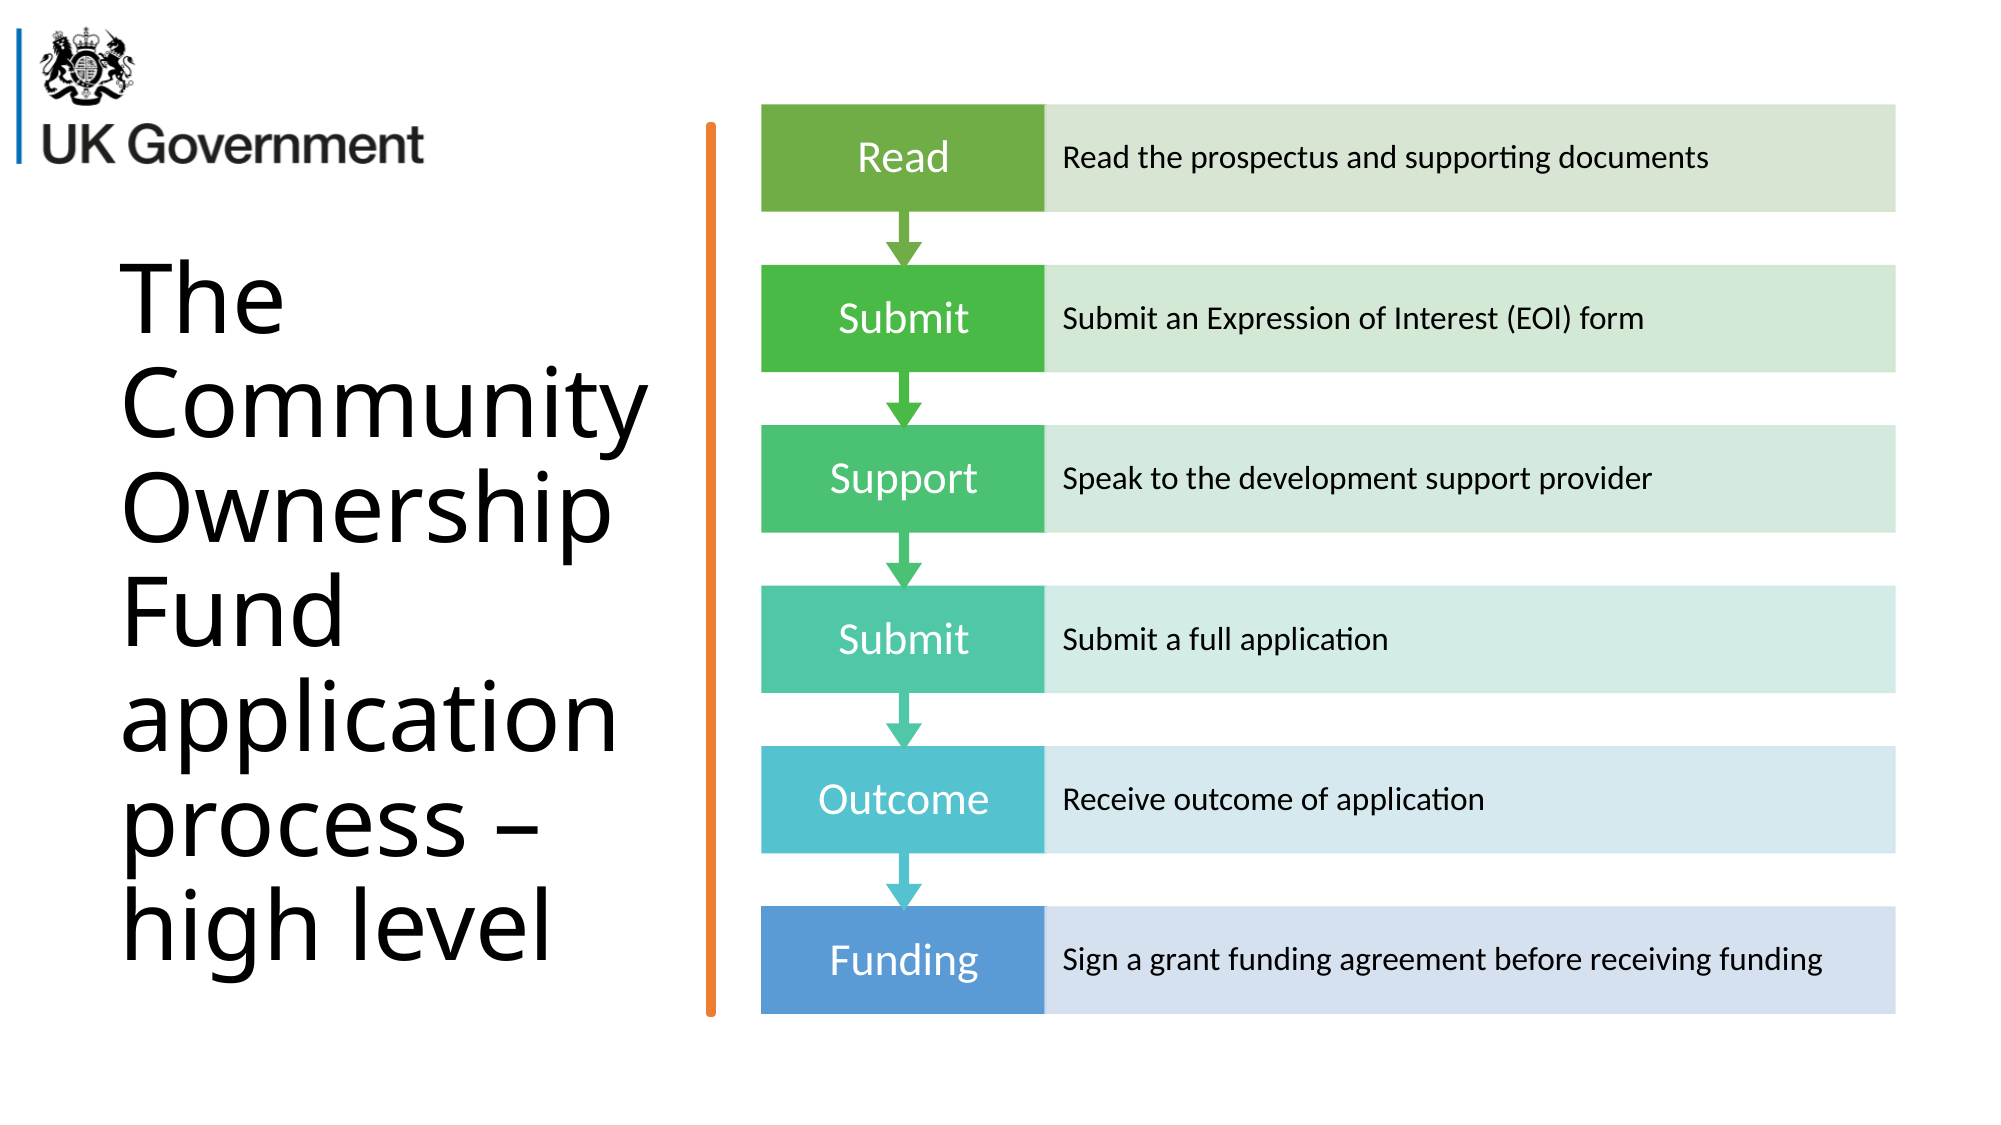

Read
Read the prospectus and supporting documents
Submit
Submit an Expression of Interest (EOI) form
Support
Speak to the development support provider
Submit
Submit a full application
Outcome
Receive outcome of application
Funding
Sign a grant funding agreement before receiving funding
# The Community Ownership Fund application process – high level